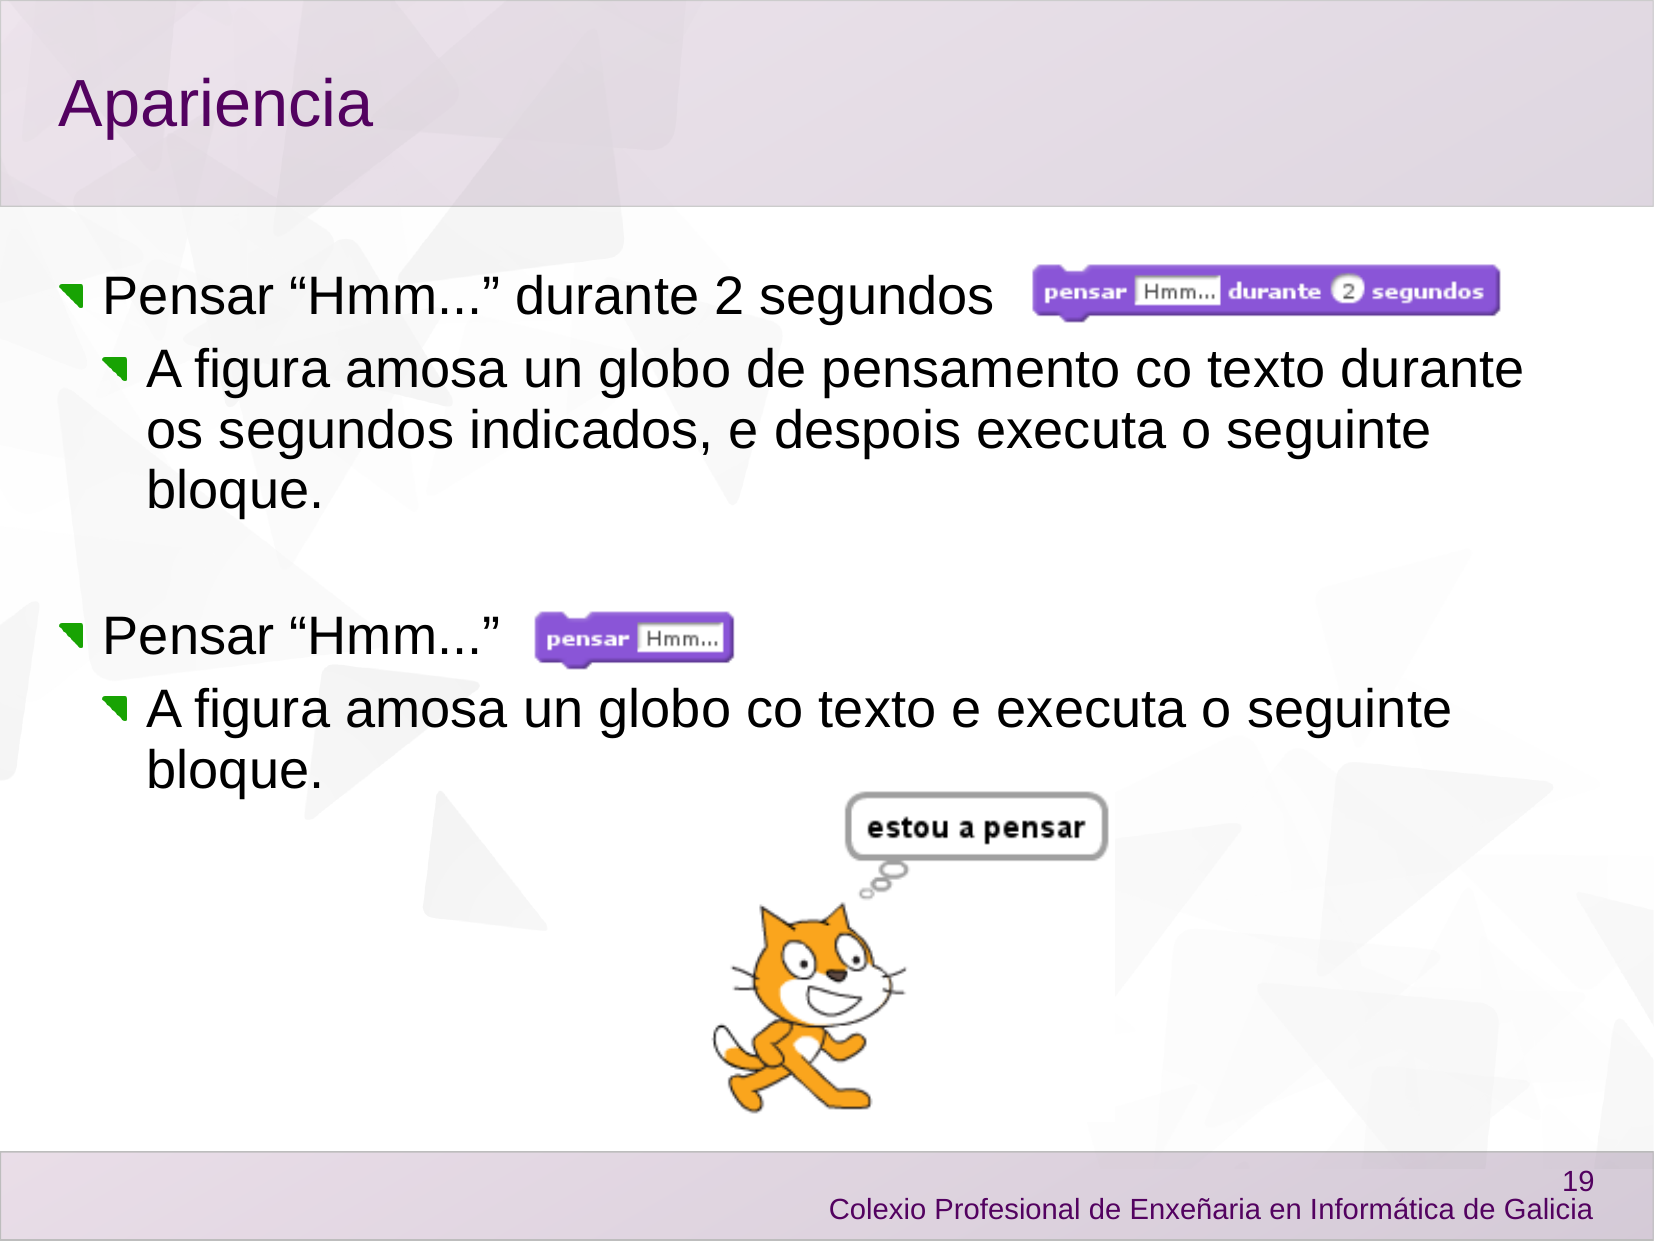

# Apariencia
Pensar “Hmm...” durante 2 segundos
A figura amosa un globo de pensamento co texto durante os segundos indicados, e despois executa o seguinte bloque.
Pensar “Hmm...”
A figura amosa un globo co texto e executa o seguinte bloque.
19
Colexio Profesional de Enxeñaria en Informática de Galicia